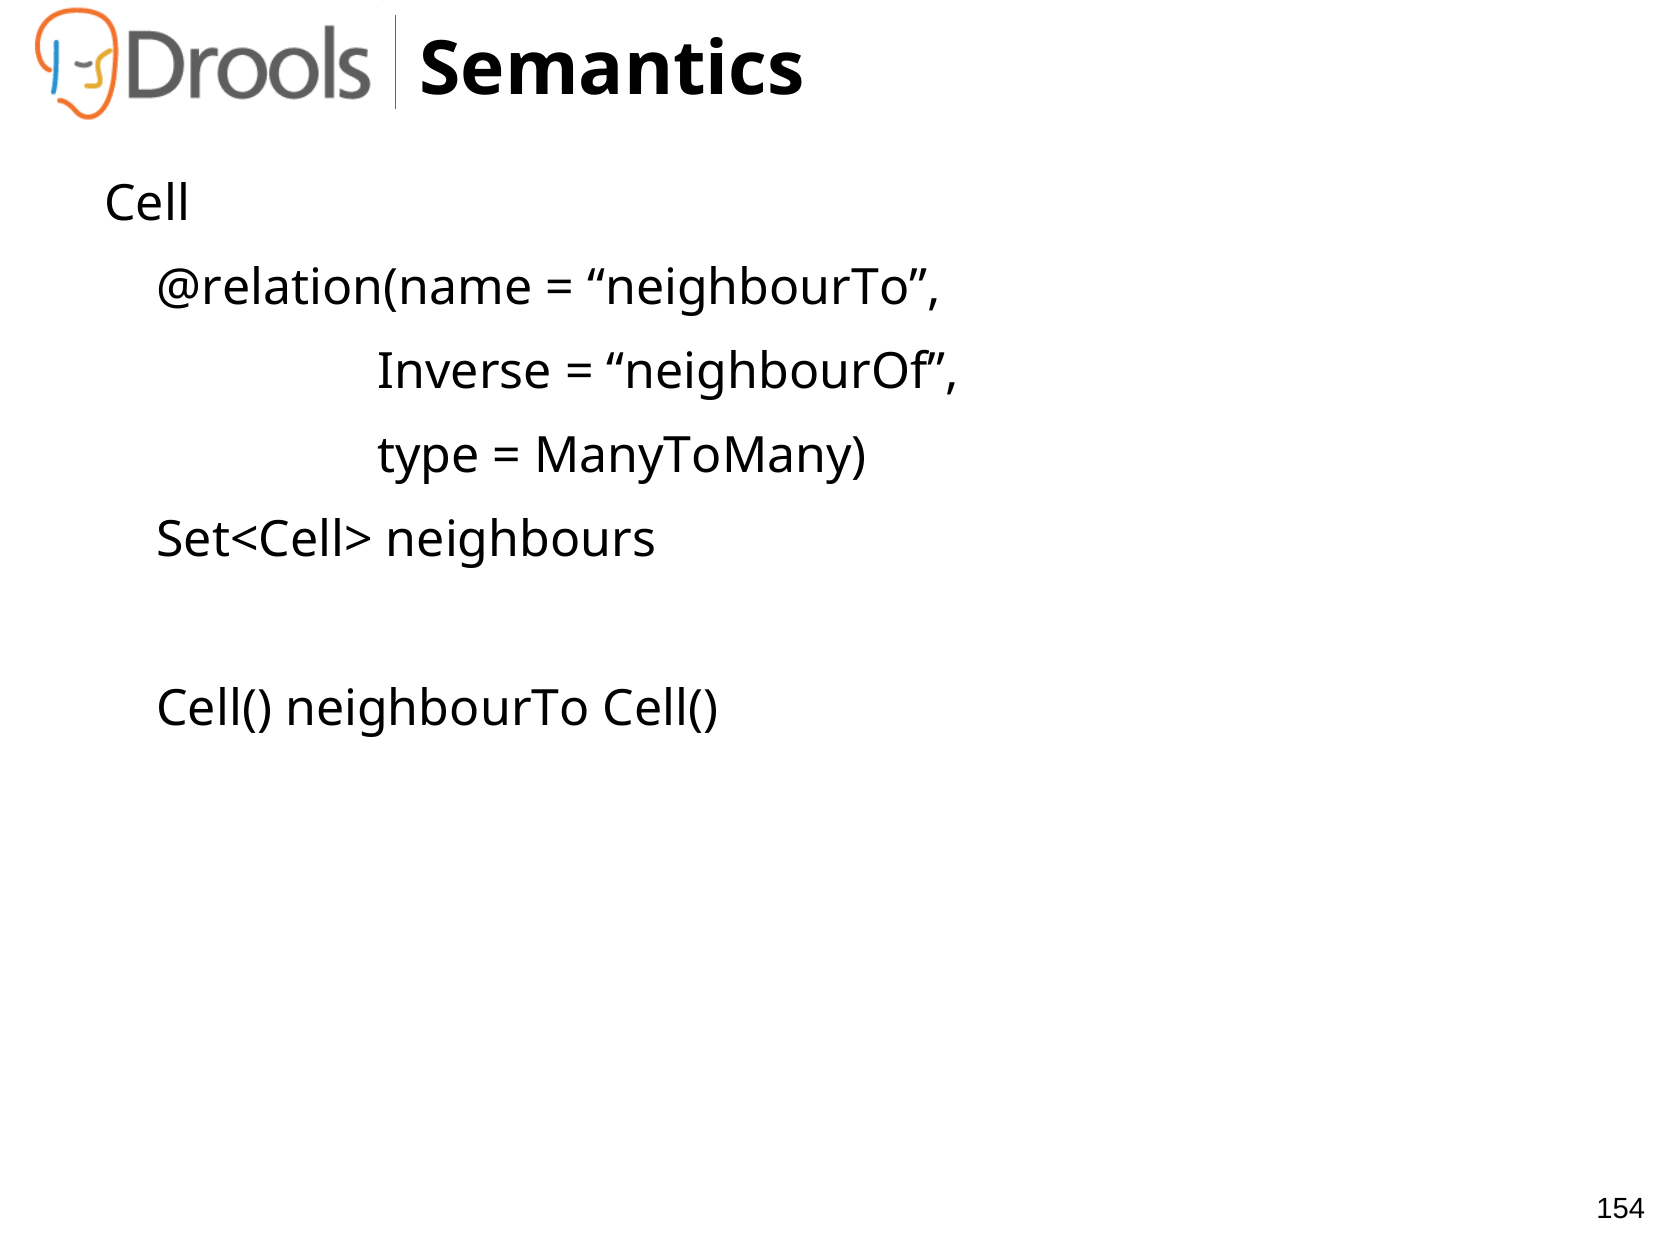

# Semantics
Cell
 @relation(name = “neighbourTo”,
 Inverse = “neighbourOf”,
 type = ManyToMany)
 Set<Cell> neighbours
 Cell() neighbourTo Cell()